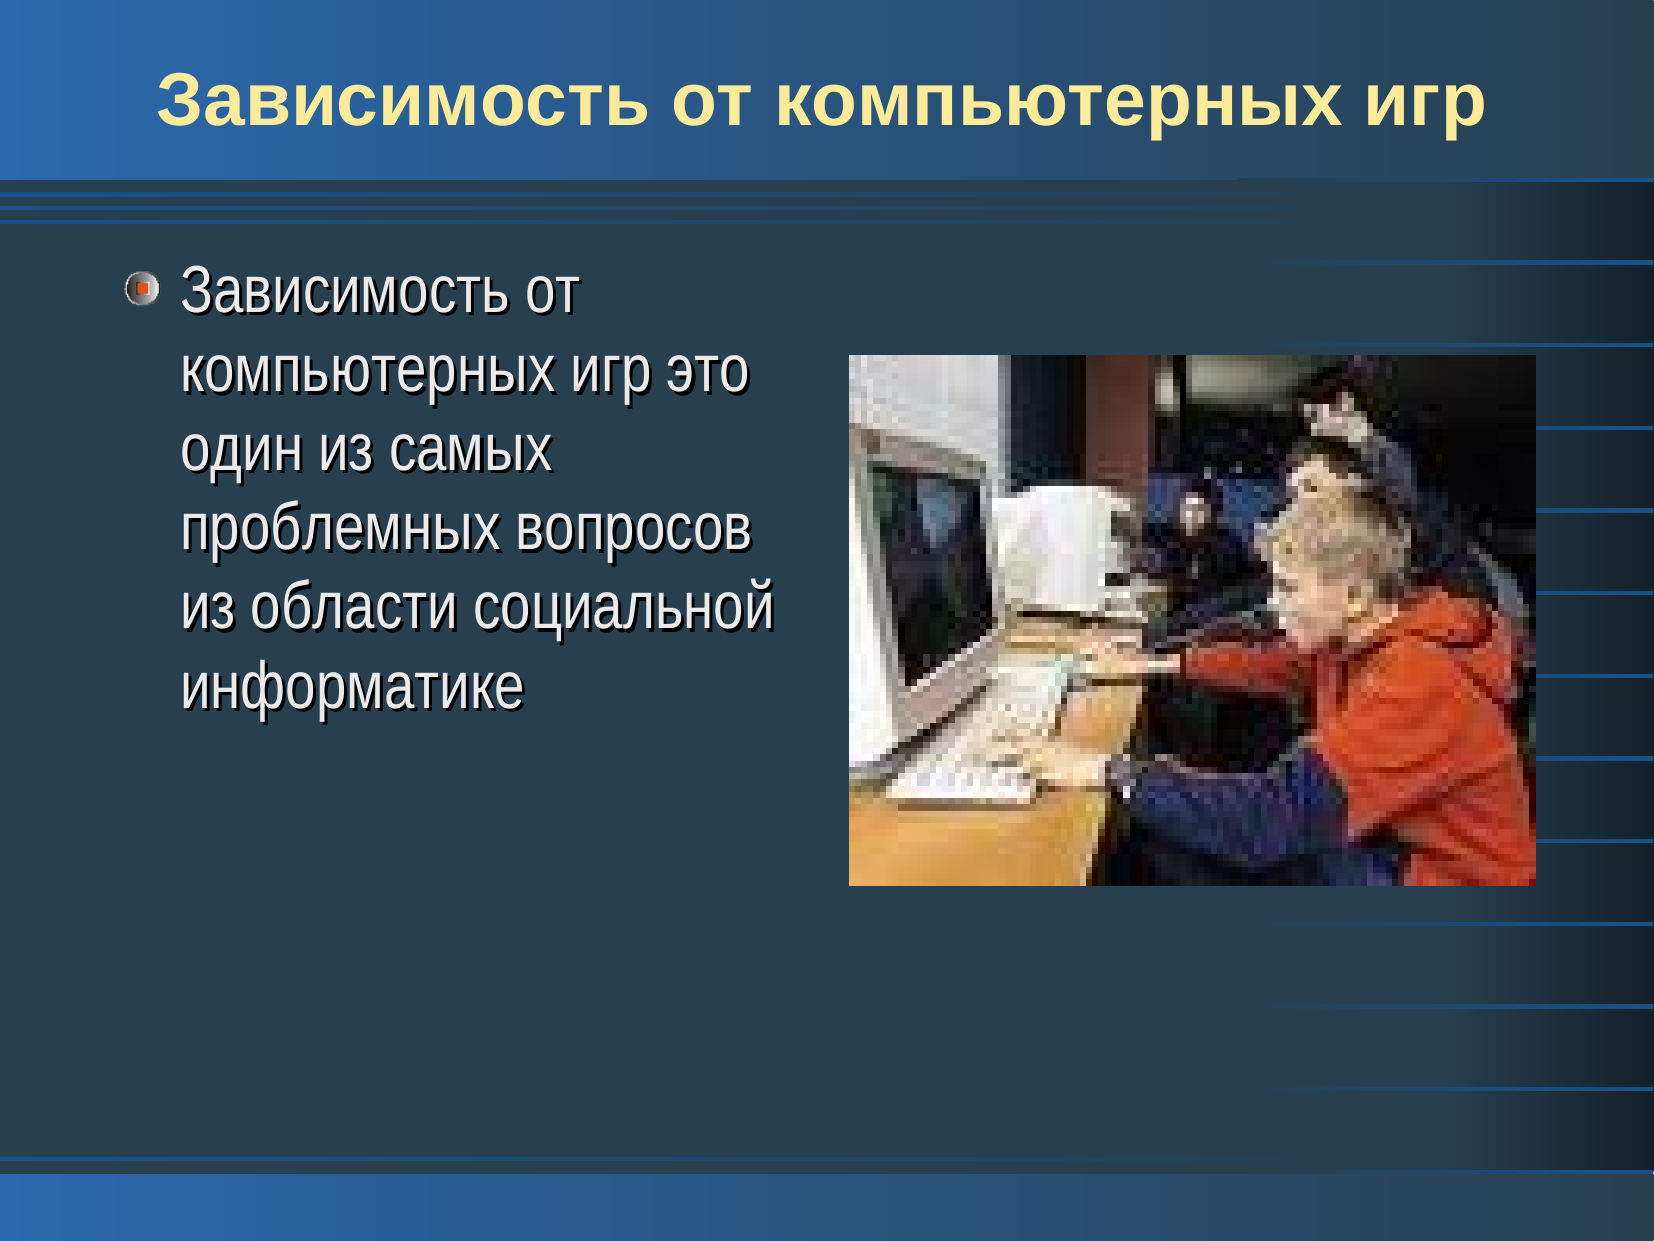

# Зависимость от компьютерных игр
Зависимость от компьютерных игр это один из самых проблемных вопросов из области социальной информатике